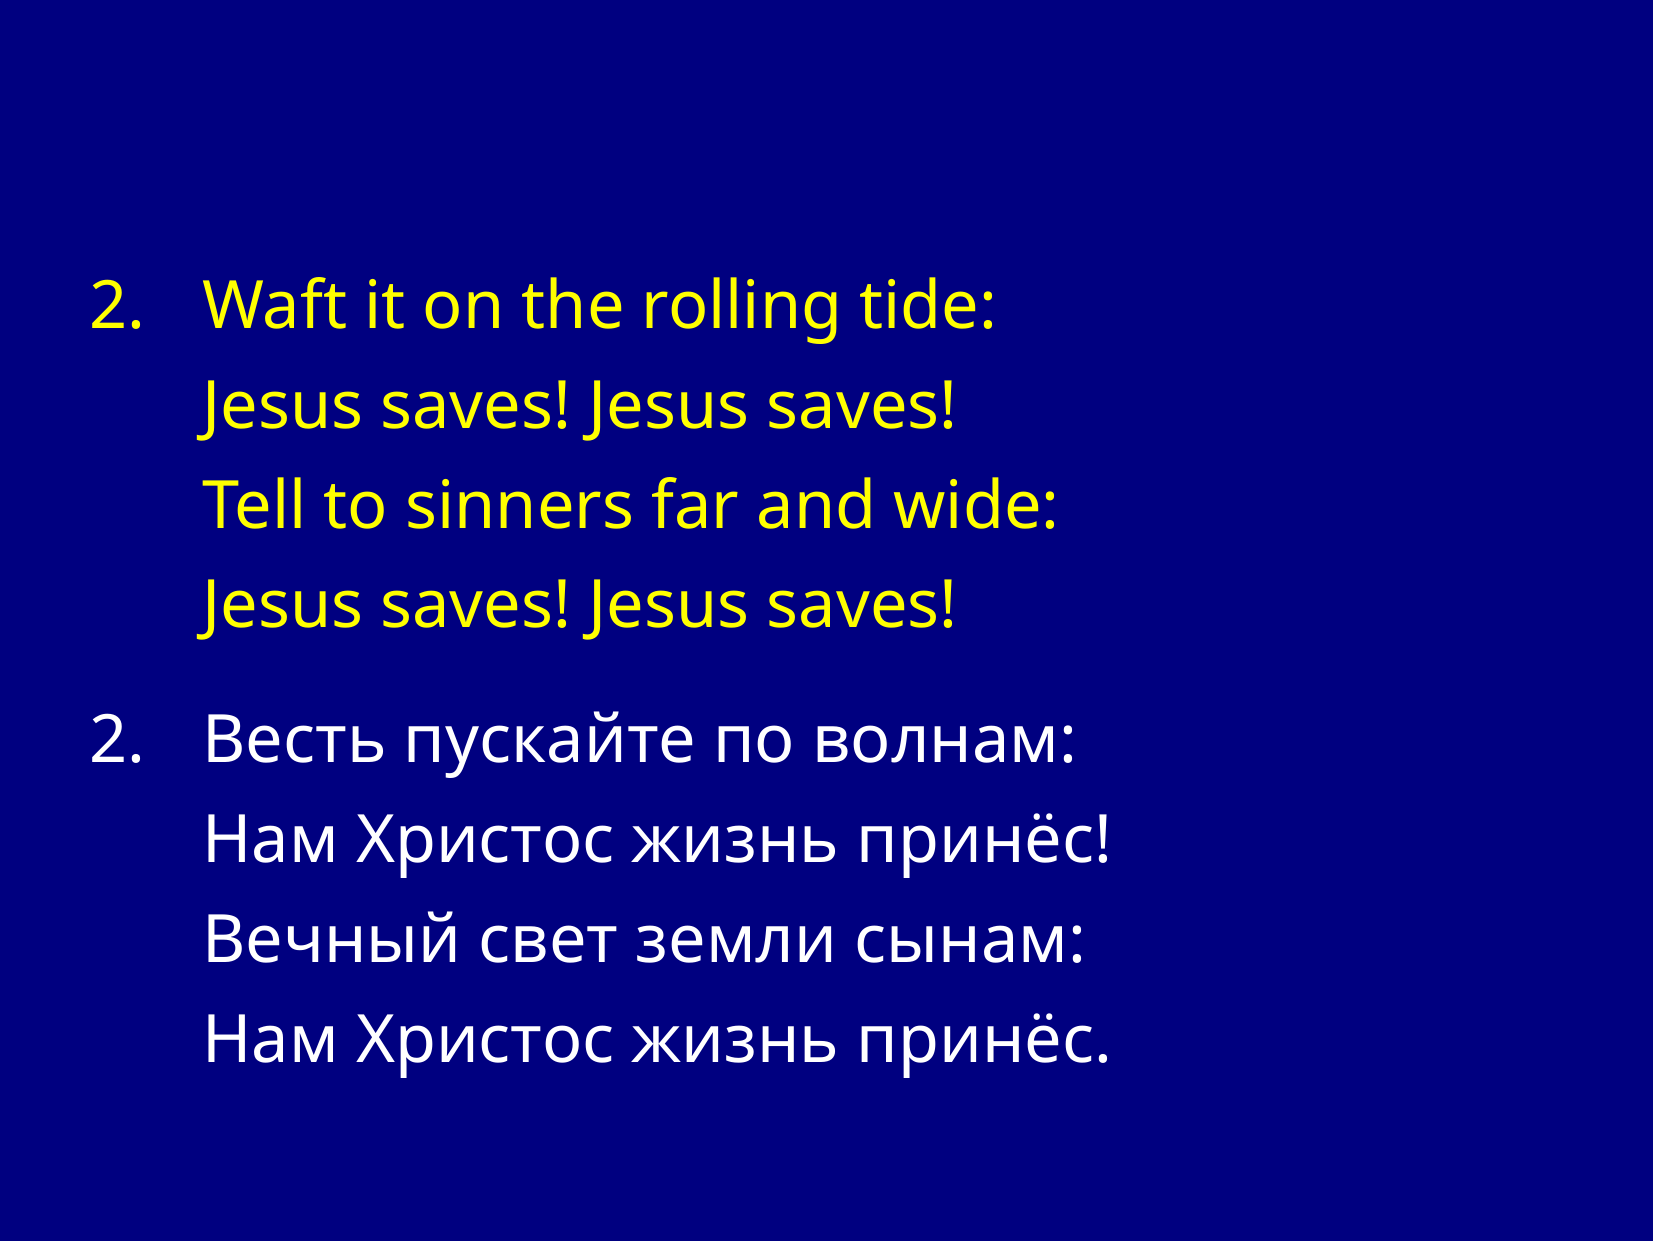

2.	Waft it on the rolling tide:
	Jesus saves! Jesus saves!
	Tell to sinners far and wide:
	Jesus saves! Jesus saves!
2.	Весть пускайте по волнам:
	Нам Христос жизнь принёс!
	Вечный свет земли сынам:
	Нам Христос жизнь принёс.